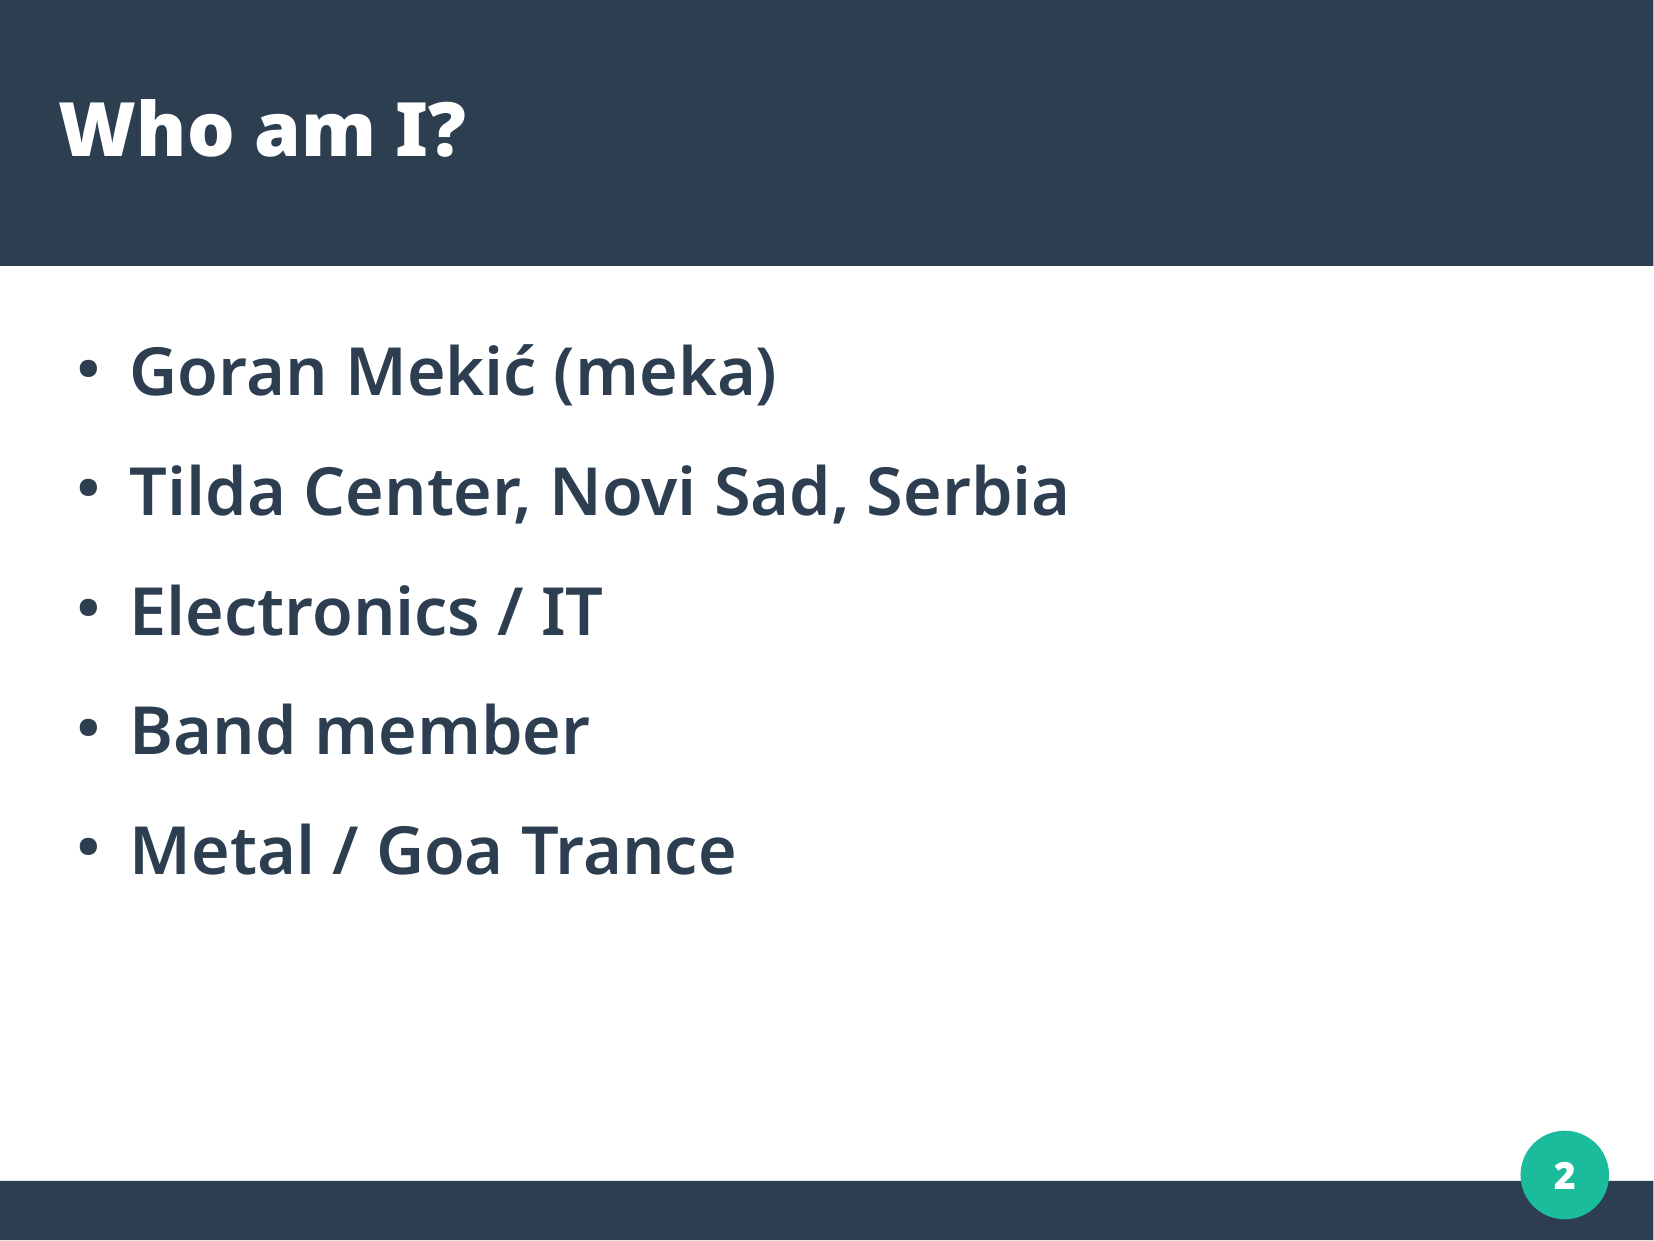

# Who am I?
Goran Mekić (meka)
Tilda Center, Novi Sad, Serbia
Electronics / IT
Band member
Metal / Goa Trance
2